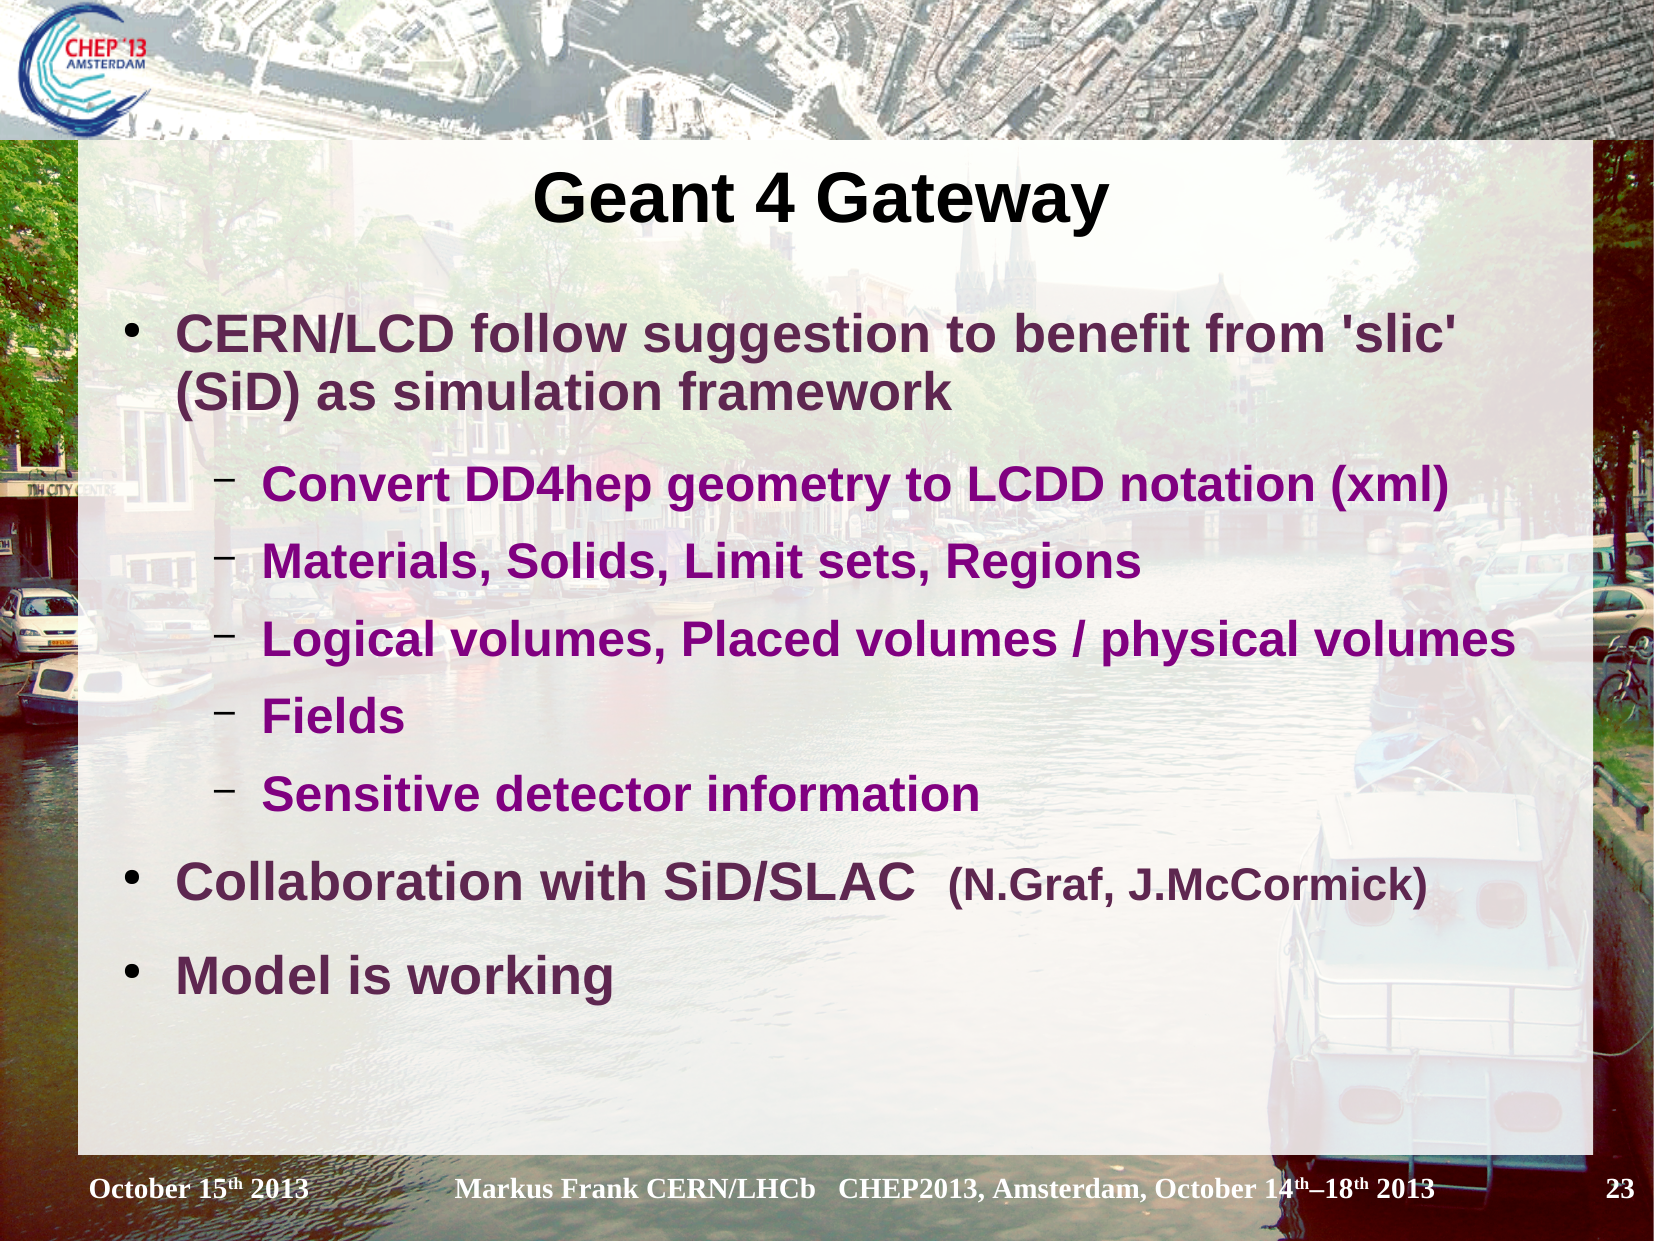

# Geant 4 Gateway
CERN/LCD follow suggestion to benefit from 'slic' (SiD) as simulation framework
Convert DD4hep geometry to LCDD notation (xml)
Materials, Solids, Limit sets, Regions
Logical volumes, Placed volumes / physical volumes
Fields
Sensitive detector information
Collaboration with SiD/SLAC (N.Graf, J.McCormick)
Model is working
1-2 October 2013
CLIC Detector and Physics Collaboration Meeting, Markus Frank CERN/LHCb
23